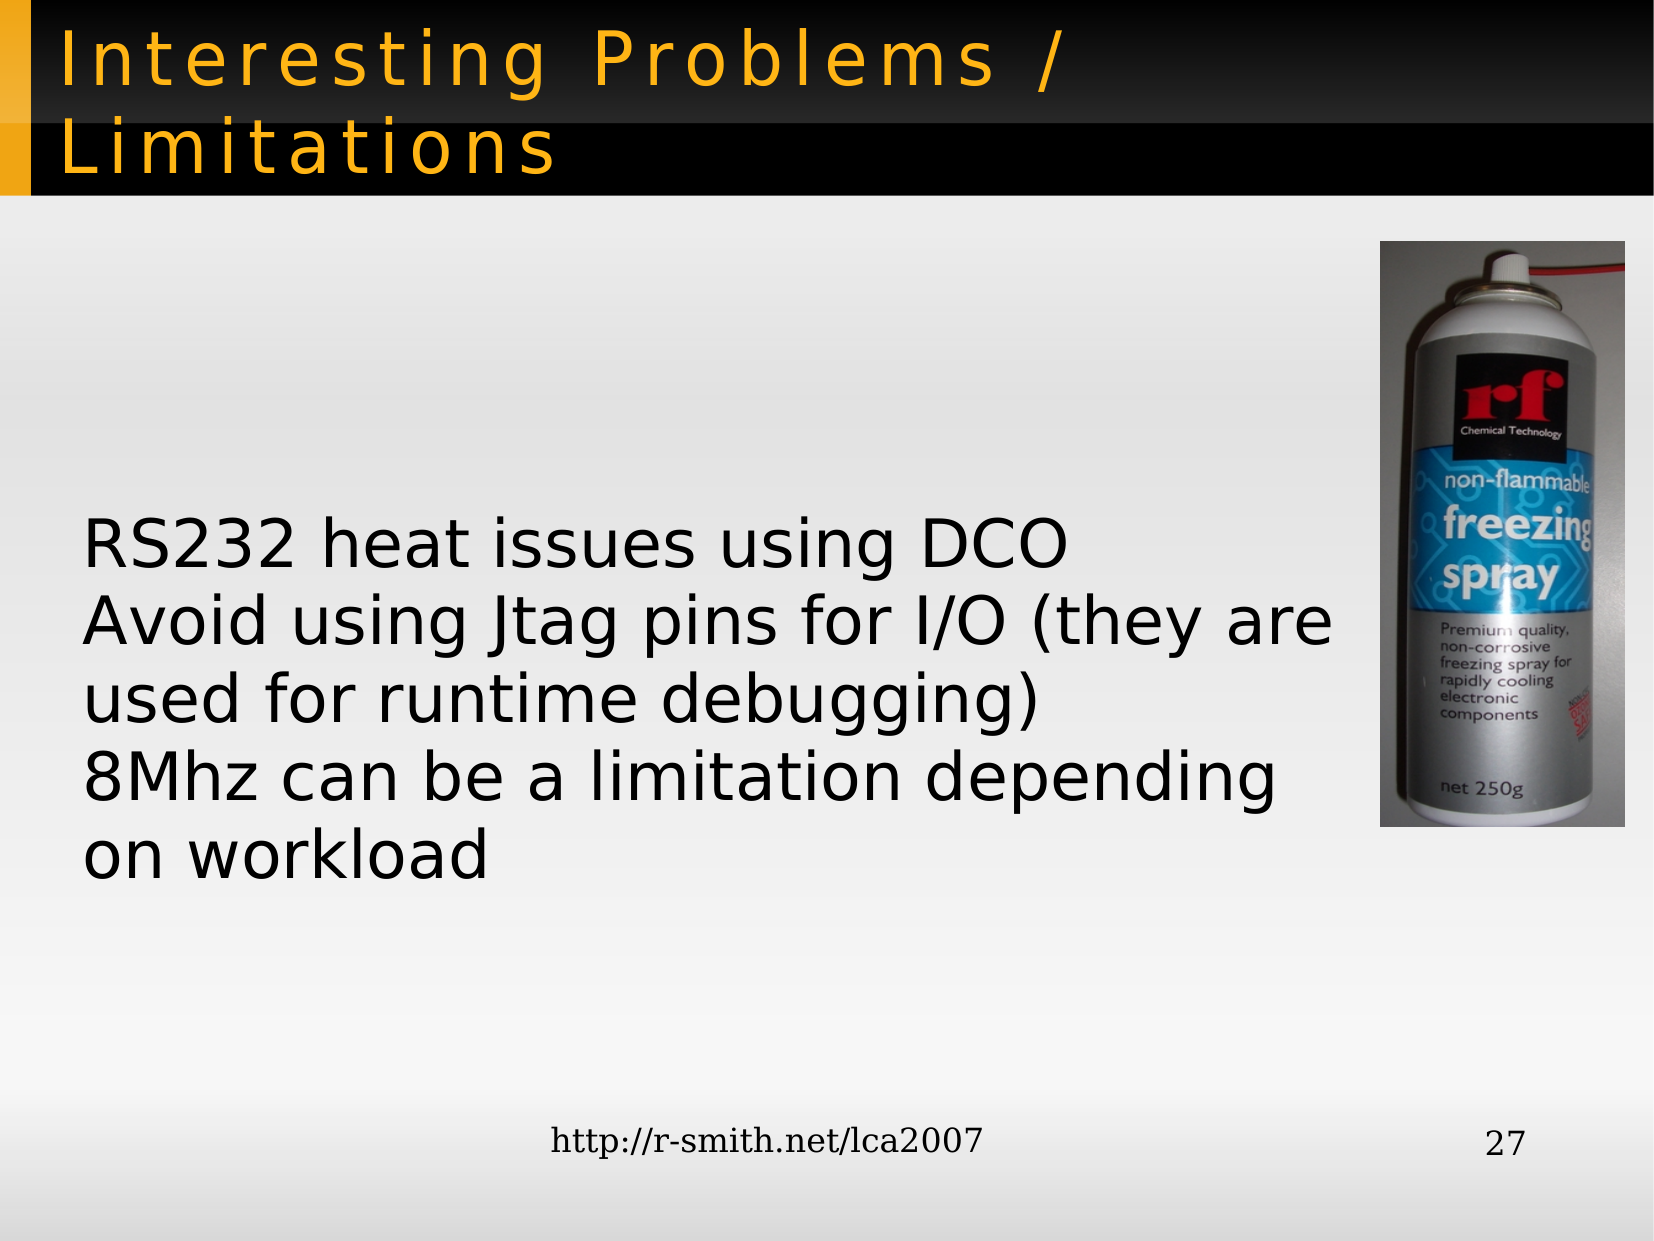

# Interesting Problems / Limitations
RS232 heat issues using DCO
Avoid using Jtag pins for I/O (they are used for runtime debugging)
8Mhz can be a limitation depending on workload
http://r-smith.net/lca2007
27